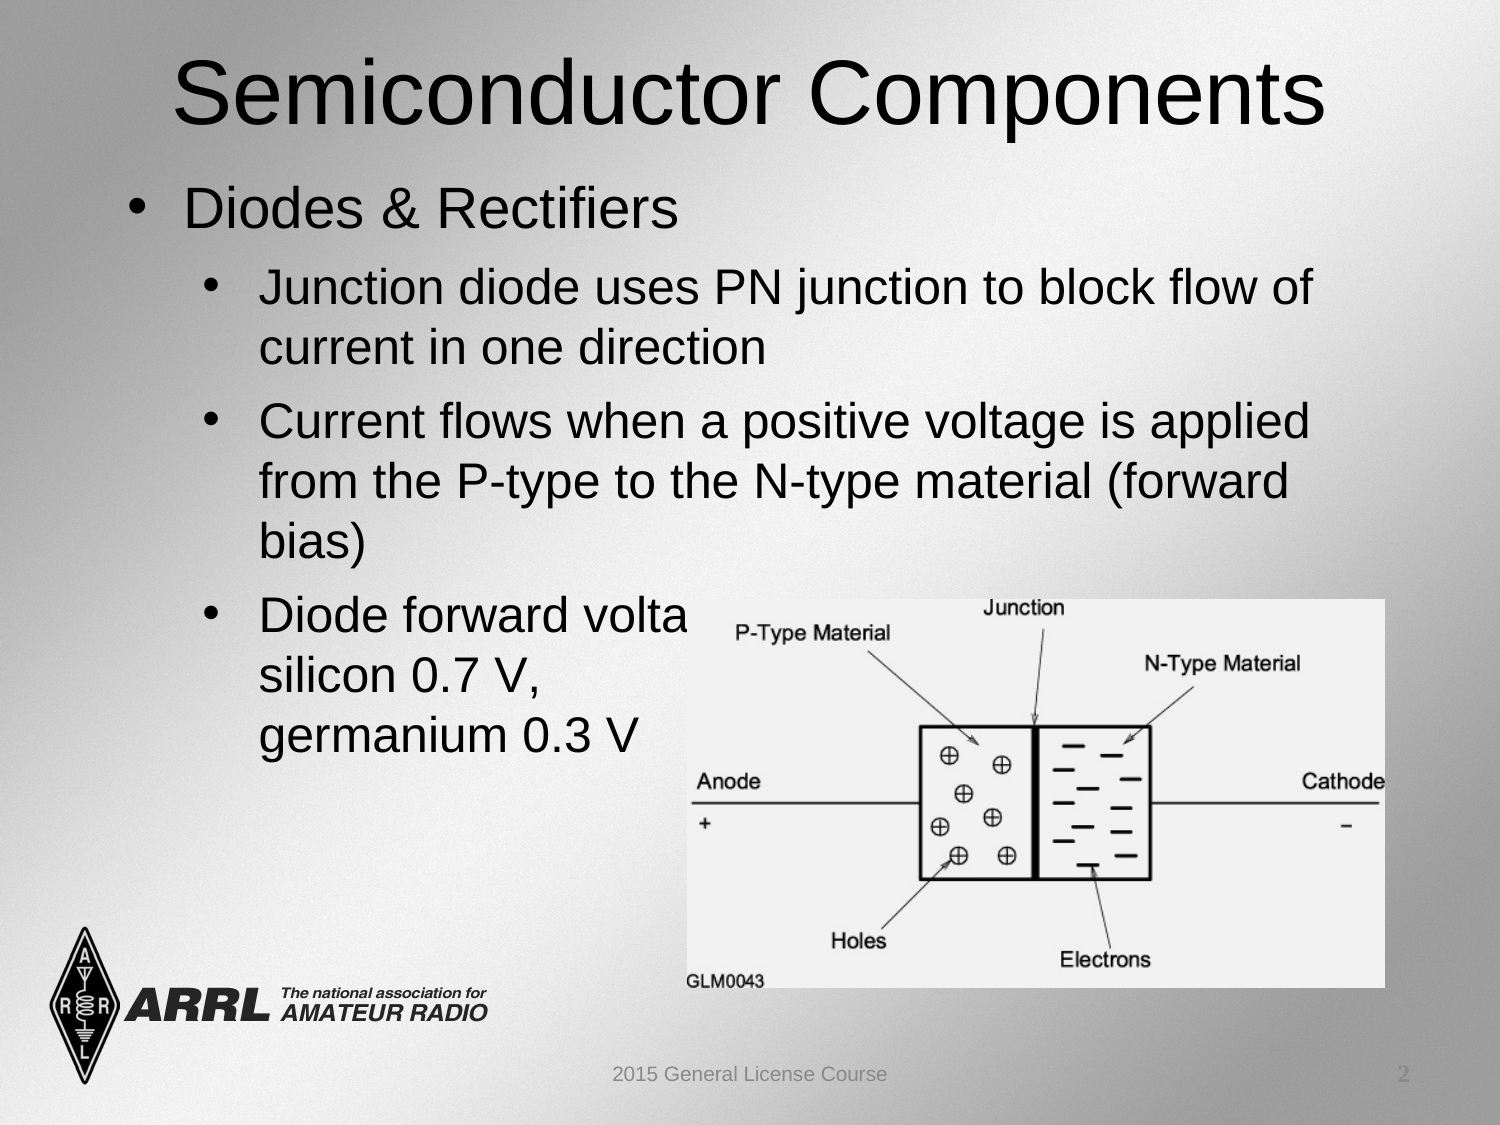

Semiconductor Components
Diodes & Rectifiers
Junction diode uses PN junction to block flow of current in one direction
Current flows when a positive voltage is applied from the P-type to the N-type material (forward bias)
Diode forward voltage:
silicon 0.7 V,
germanium 0.3 V
2015 General License Course